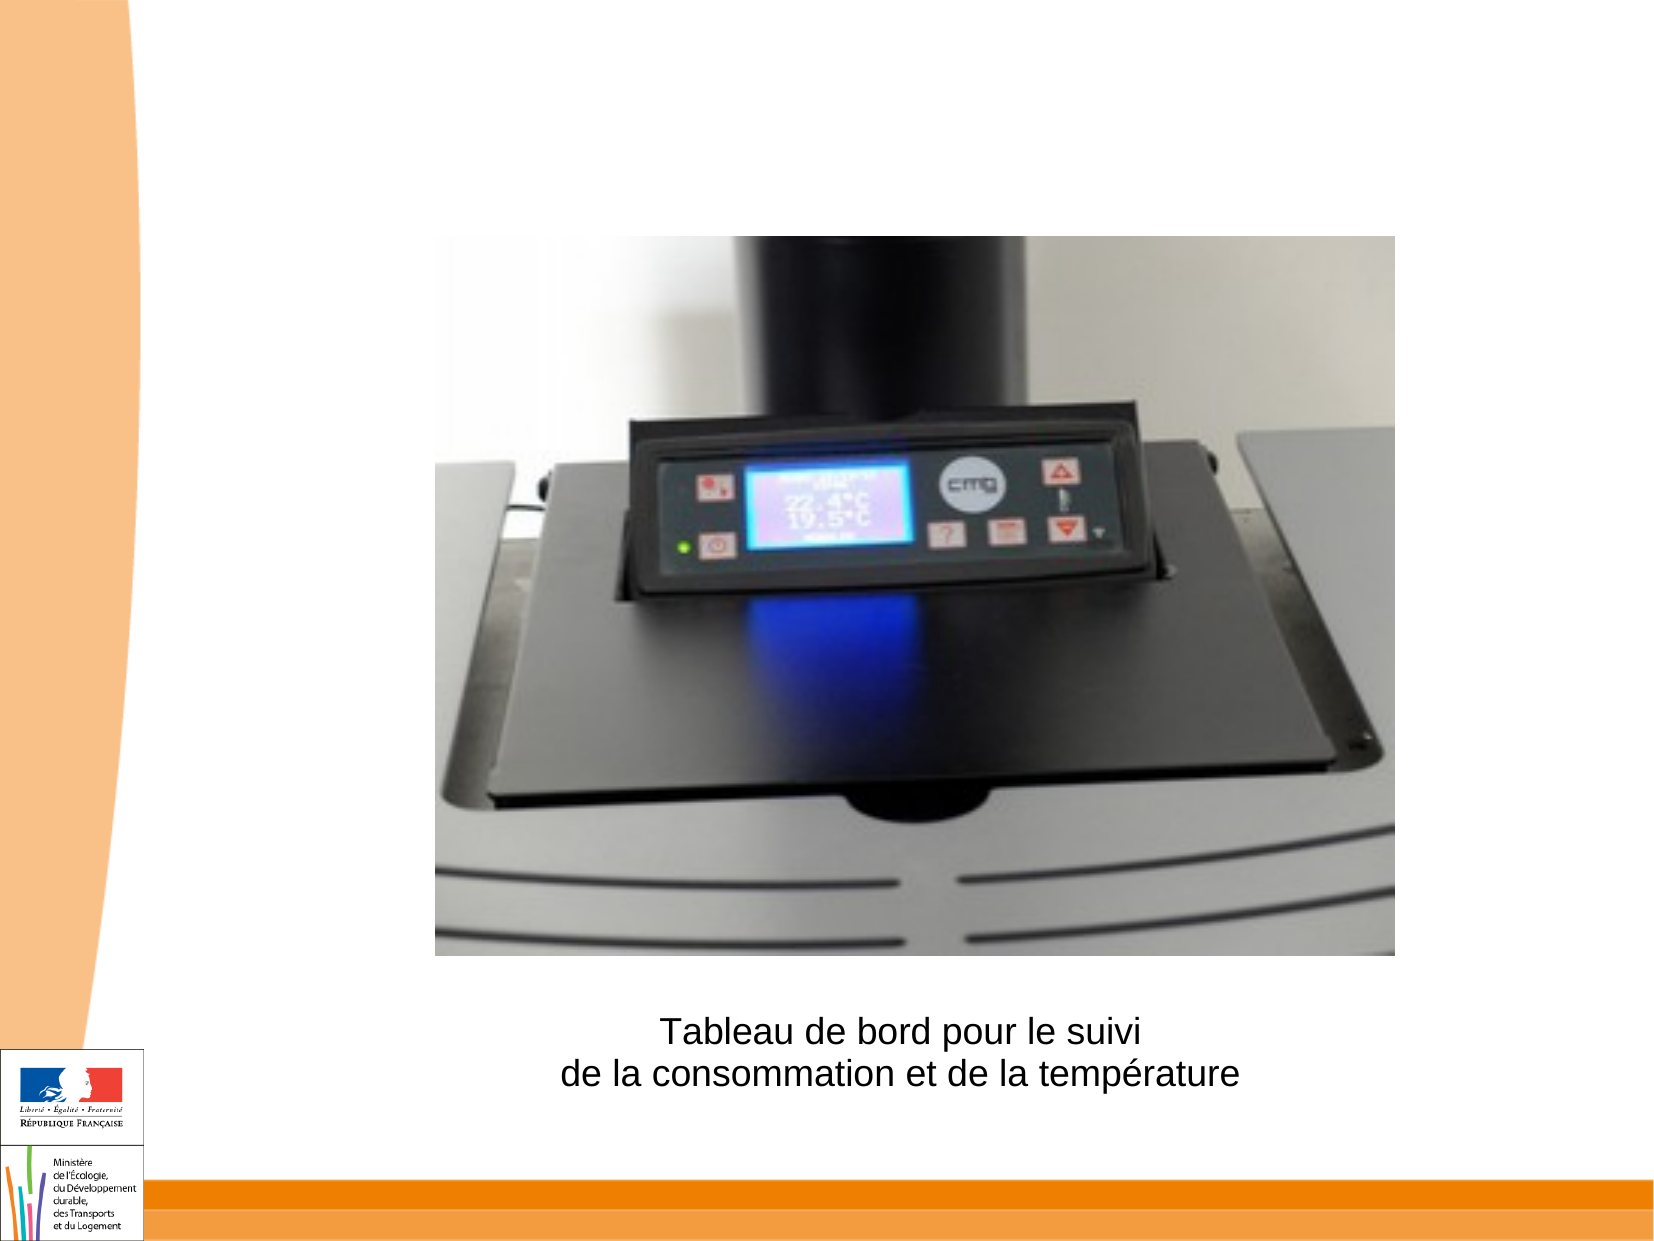

#
Tableau de bord pour le suivi
de la consommation et de la température